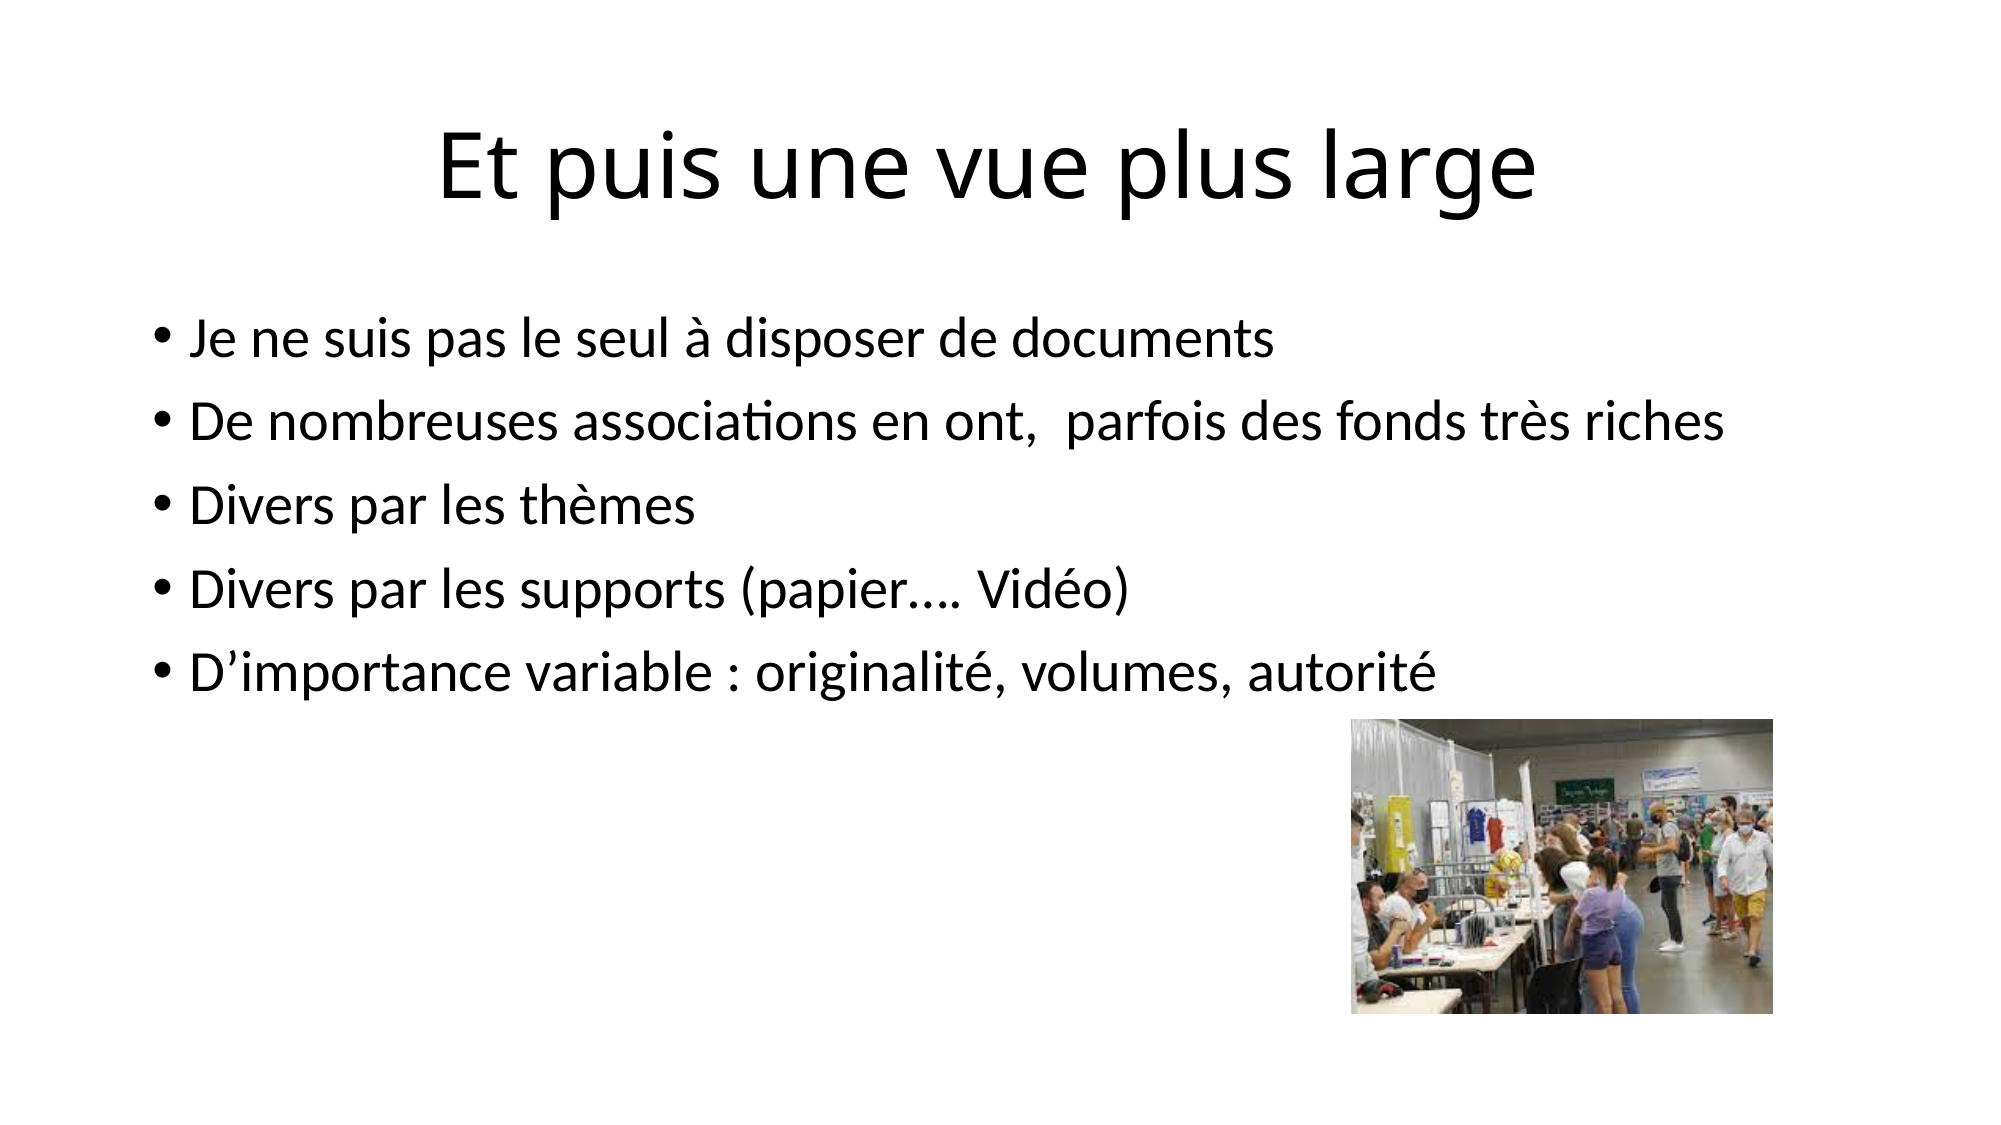

# Et puis une vue plus large
Je ne suis pas le seul à disposer de documents
De nombreuses associations en ont, parfois des fonds très riches
Divers par les thèmes
Divers par les supports (papier…. Vidéo)
D’importance variable : originalité, volumes, autorité